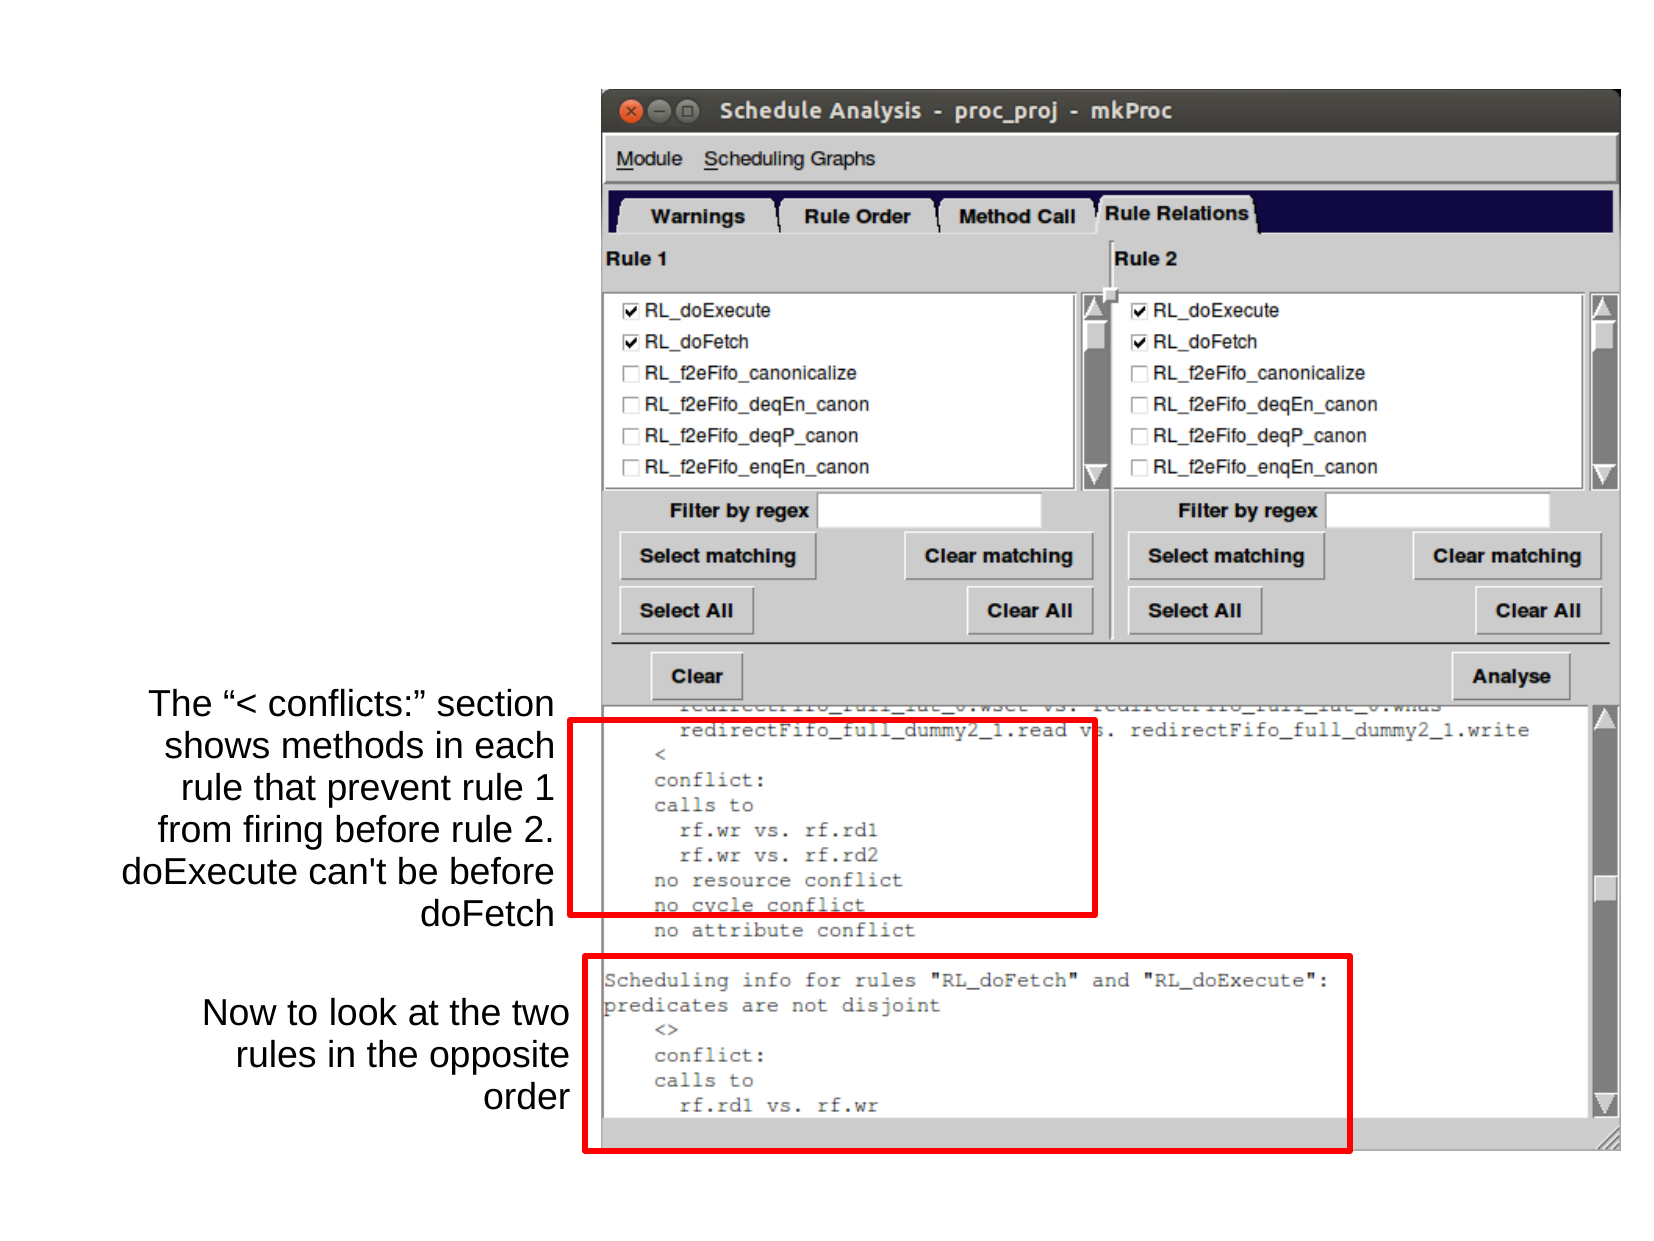

The “< conflicts:” section shows methods in each rule that prevent rule 1 from firing before rule 2.
doExecute can't be before doFetch
Now to look at the two rules in the opposite order